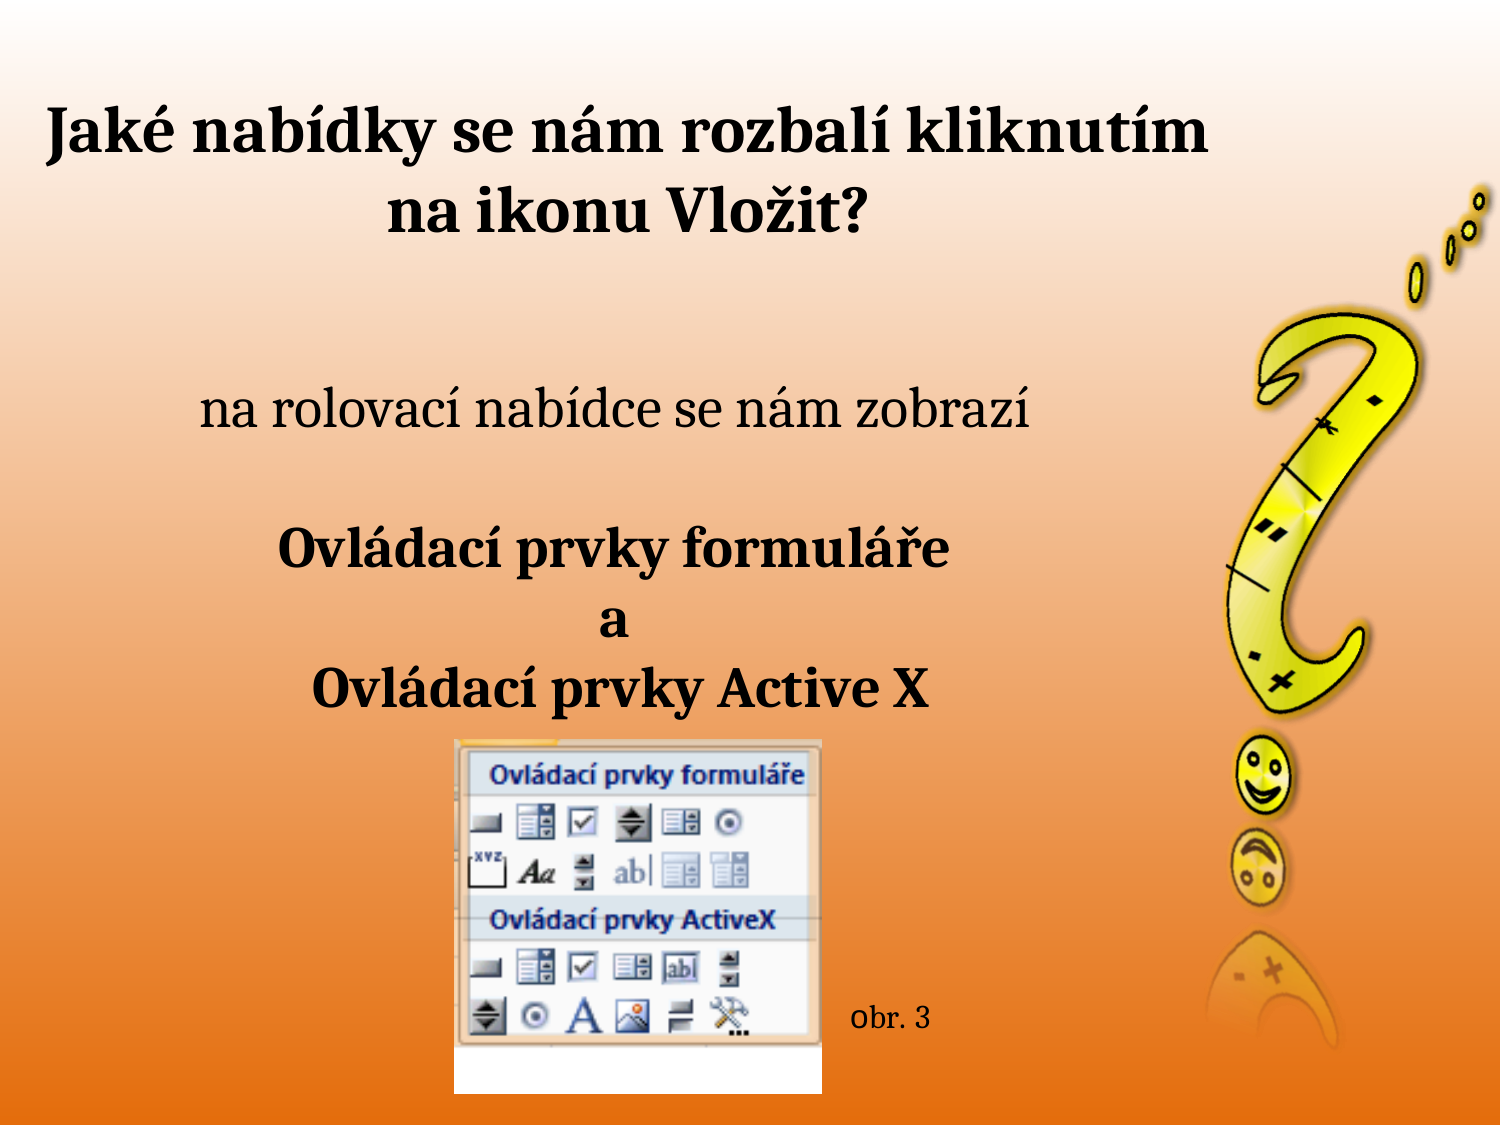

Jaké nabídky se nám rozbalí kliknutím na ikonu Vložit?
na rolovací nabídce se nám zobrazí
Ovládací prvky formuláře
a
Ovládací prvky Active X
obr. 3